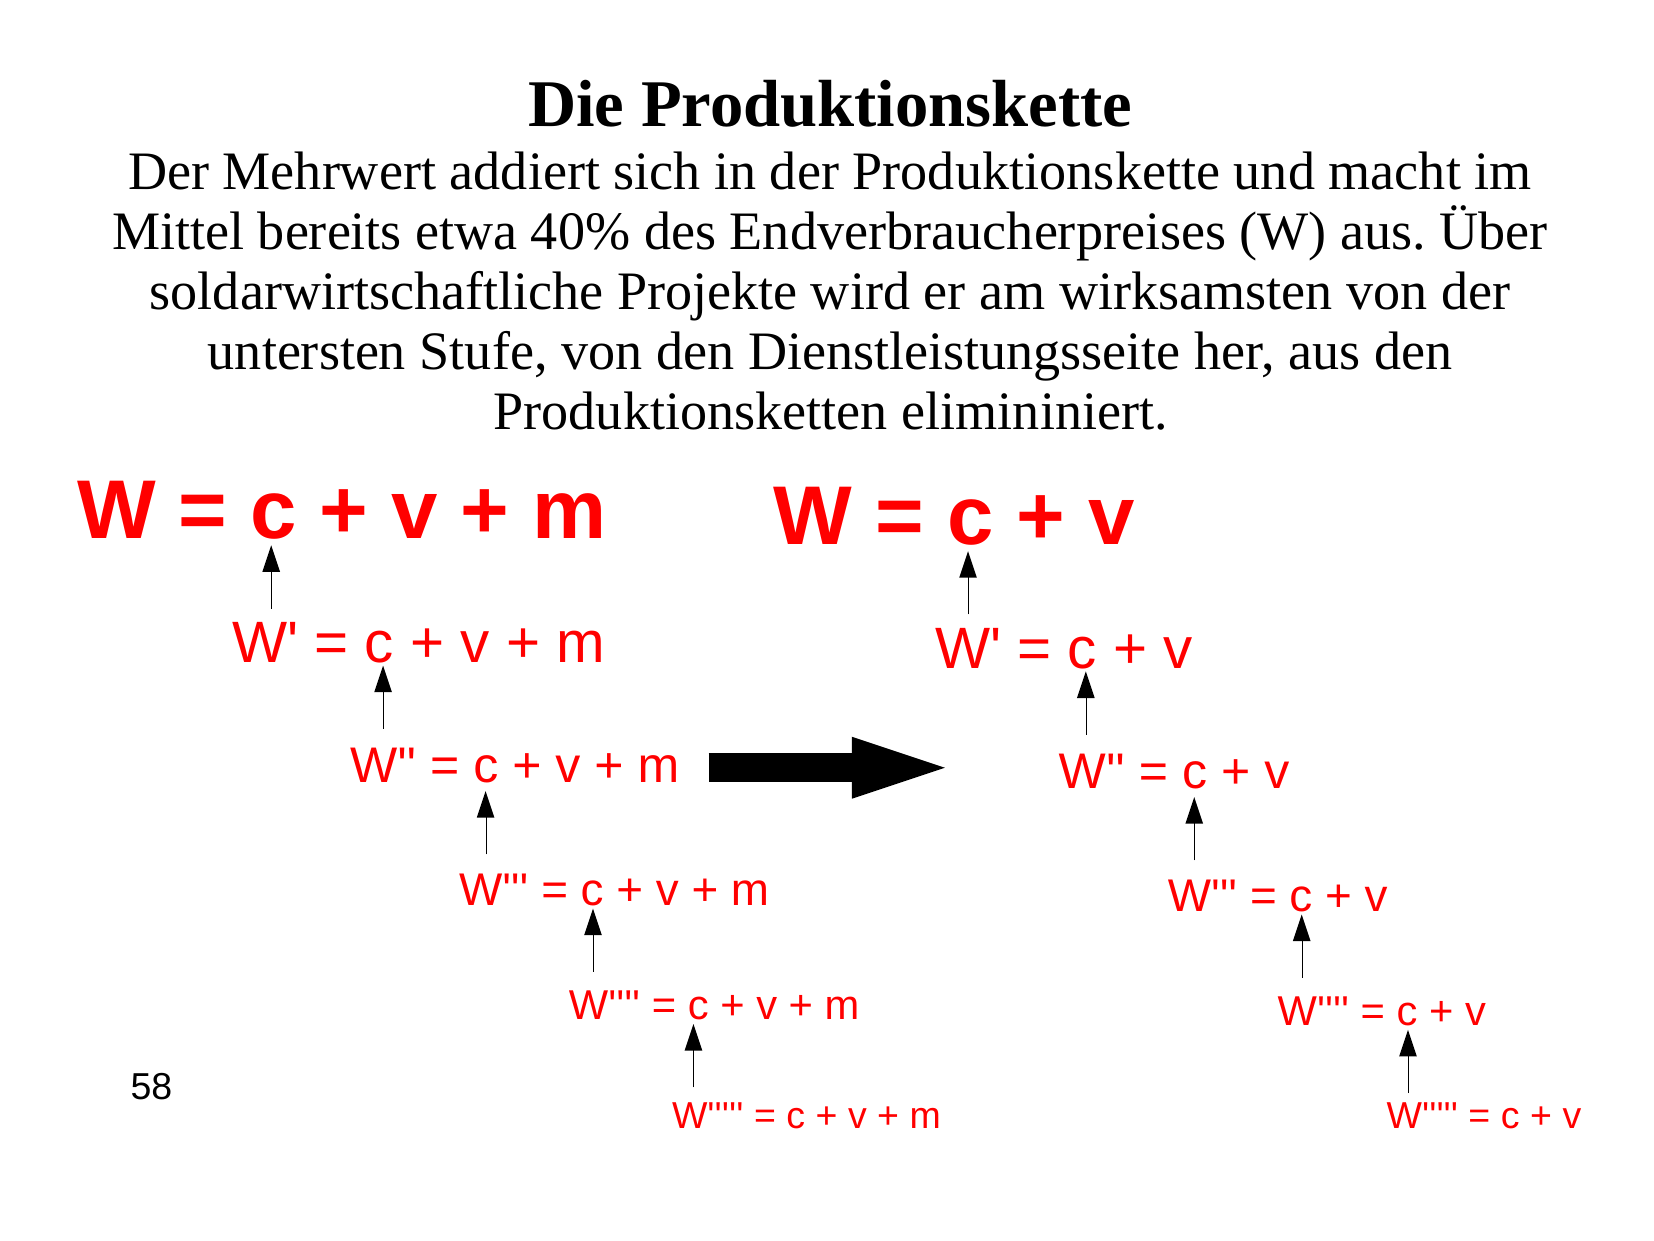

Die Produktionskette
Der Mehrwert addiert sich in der Produktionskette und macht im Mittel bereits etwa 40% des Endverbraucherpreises (W) aus. Über soldarwirtschaftliche Projekte wird er am wirksamsten von der untersten Stufe, von den Dienstleistungsseite her, aus den Produktionsketten elimininiert.
W = c + v + m
W = c + v
W' = c + v + m
W' = c + v
W'' = c + v + m
W'' = c + v
W''' = c + v + m
W''' = c + v
W'''' = c + v + m
W'''' = c + v
W''''' = c + v + m
W''''' = c + v